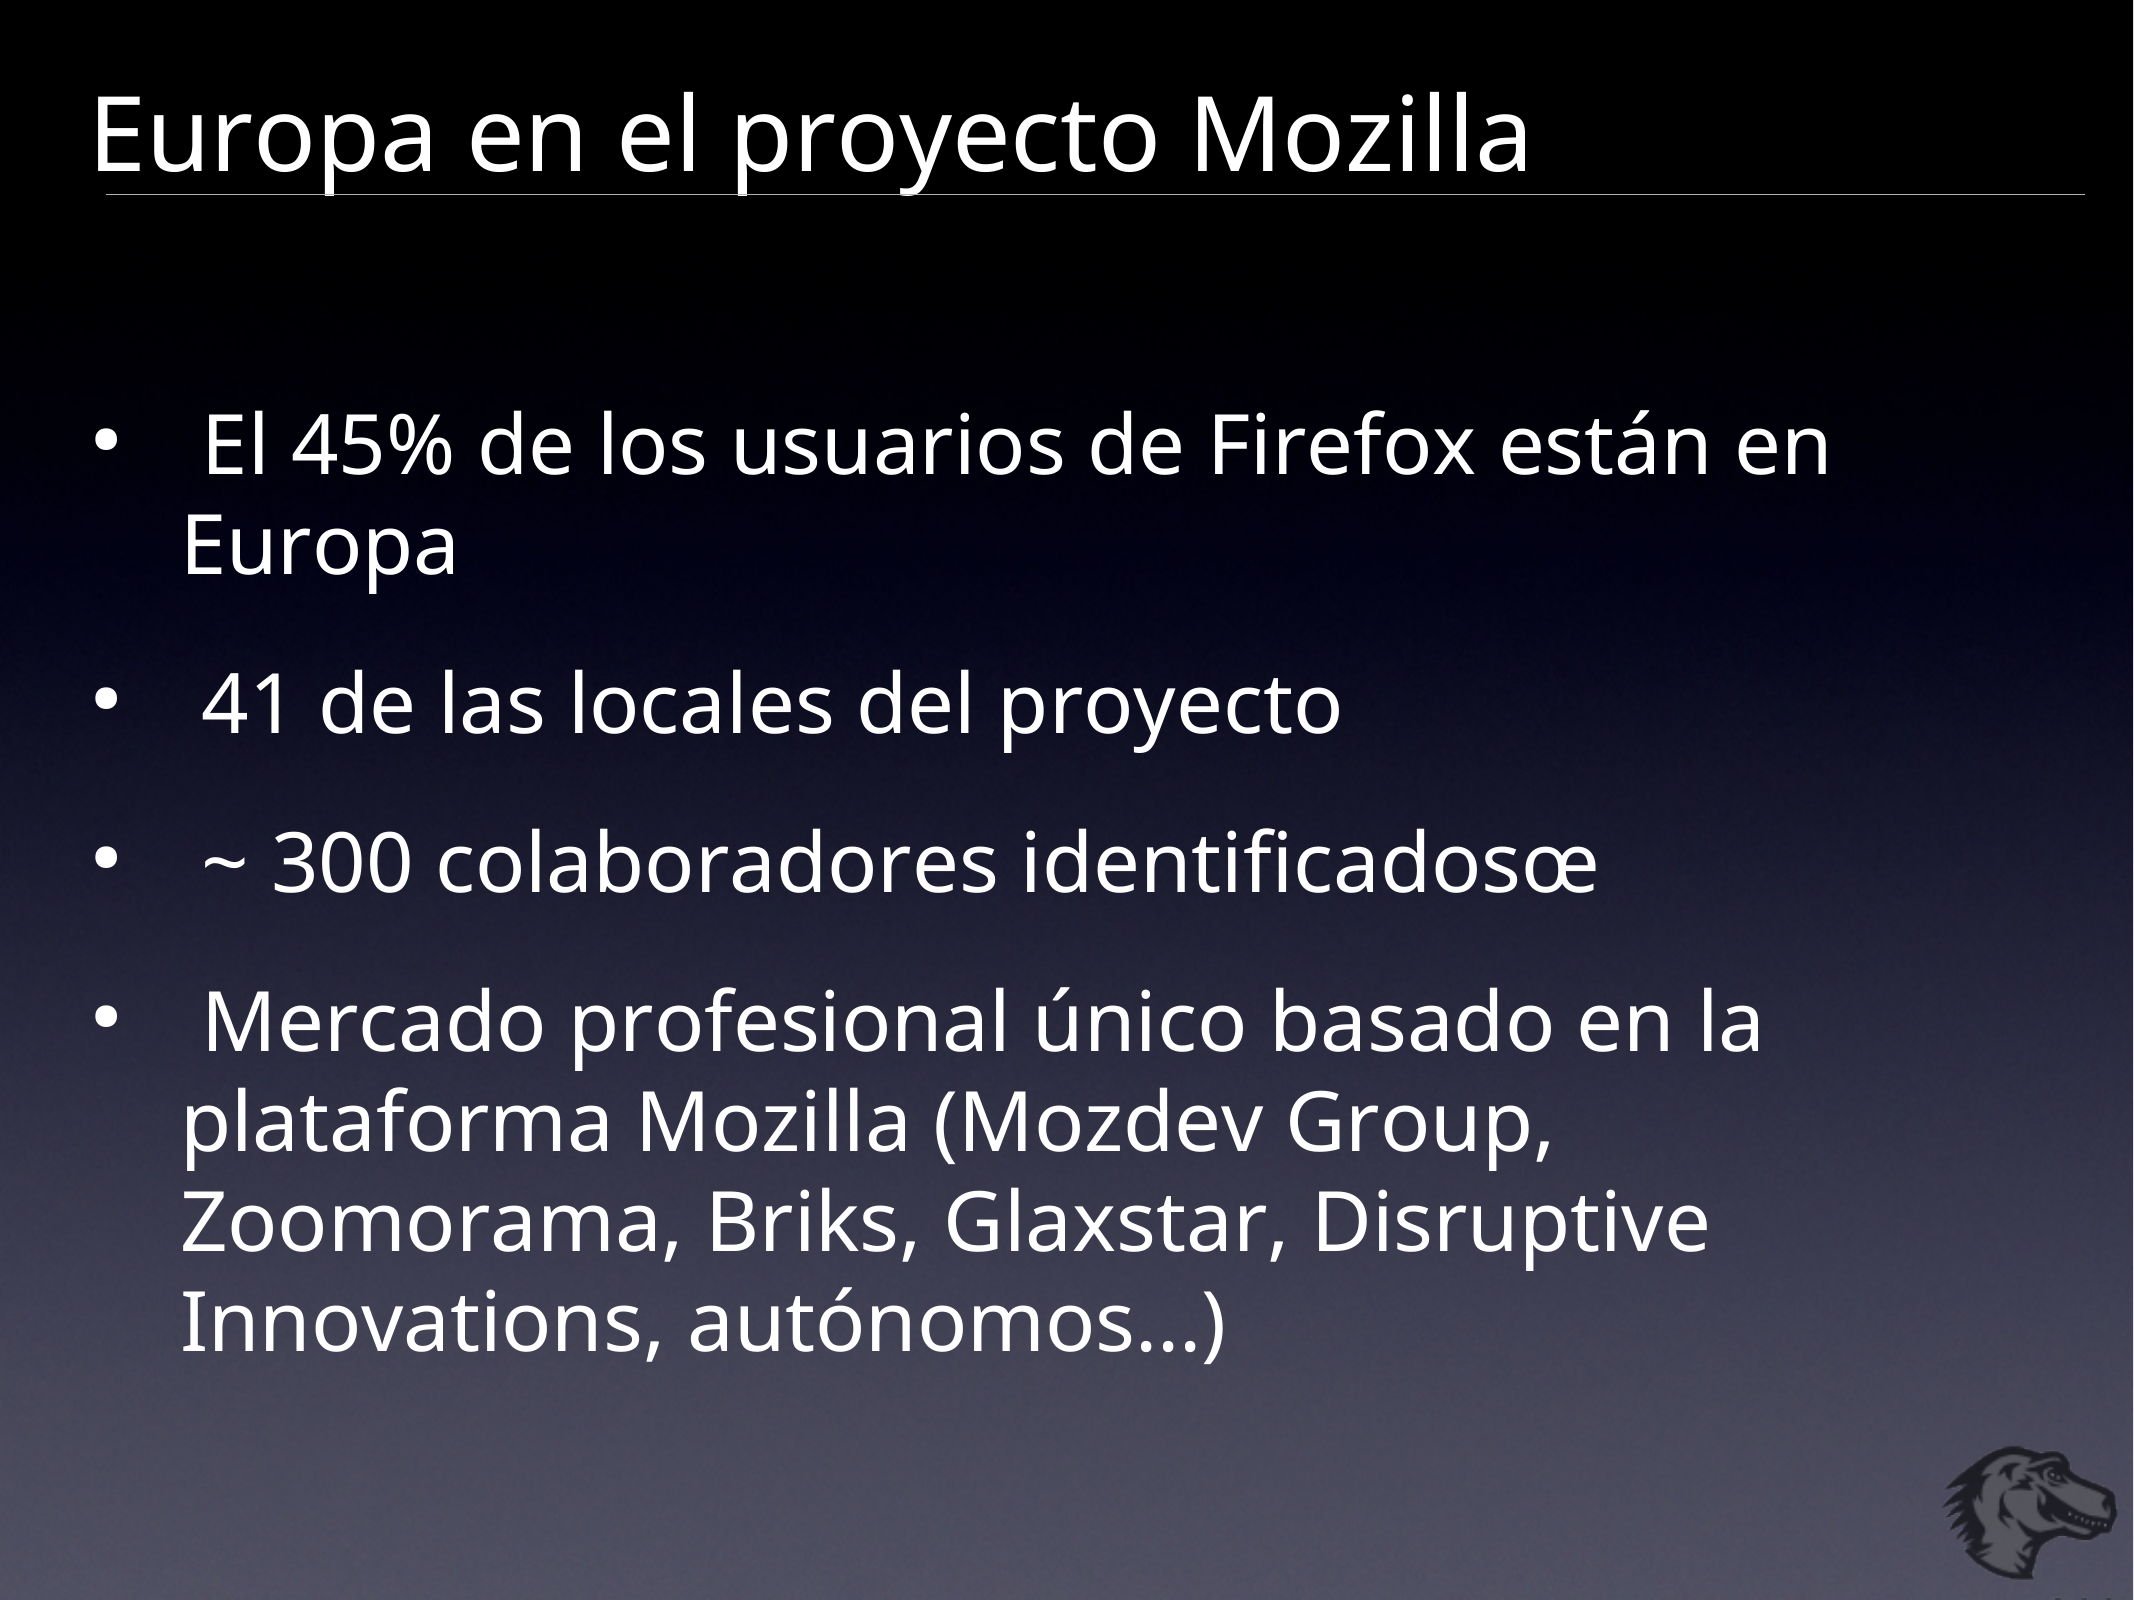

Europa en el proyecto Mozilla
 El 45% de los usuarios de Firefox están en Europa
 41 de las locales del proyecto
 ~ 300 colaboradores identificadosœ
 Mercado profesional único basado en la plataforma Mozilla (Mozdev Group, Zoomorama, Briks, Glaxstar, Disruptive Innovations, autónomos...)